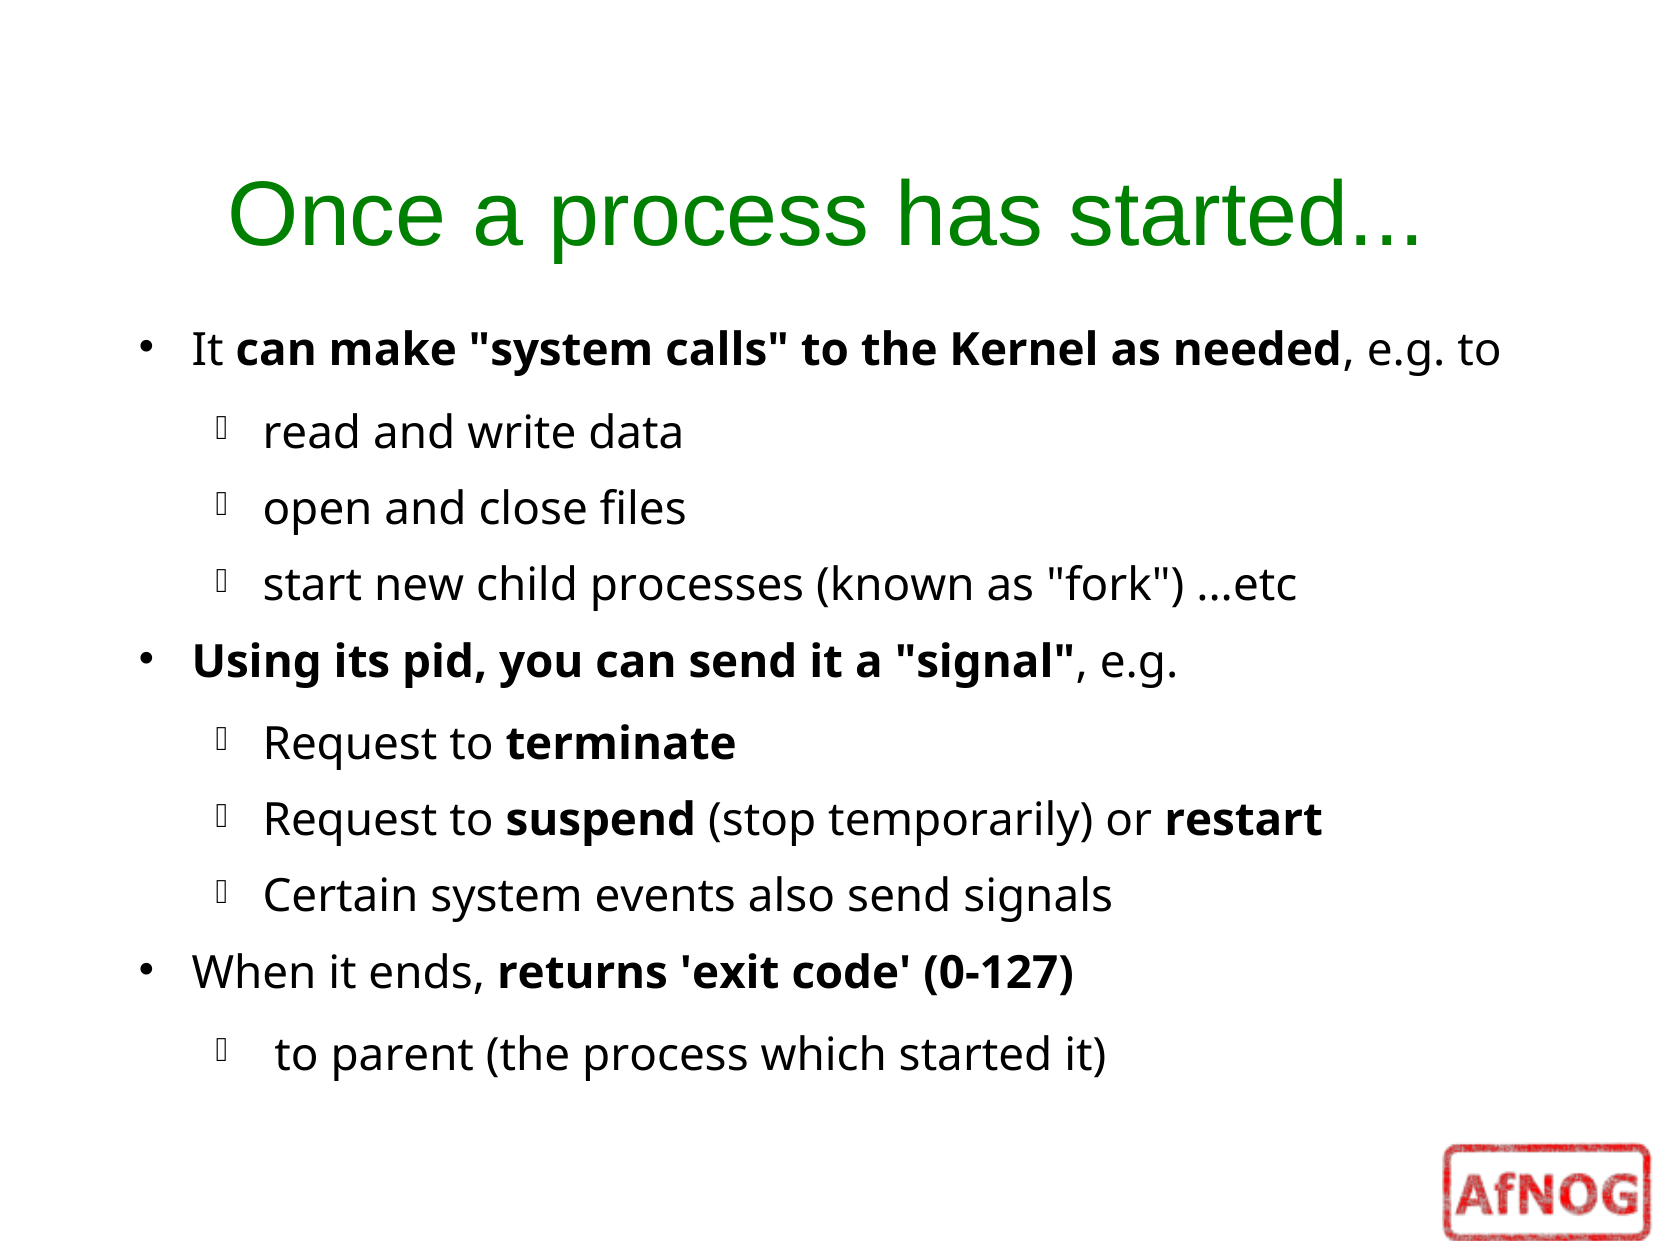

# Once a process has started...
It can make "system calls" to the Kernel as needed, e.g. to
read and write data
open and close files
start new child processes (known as "fork") ...etc
Using its pid, you can send it a "signal", e.g.
Request to terminate
Request to suspend (stop temporarily) or restart
Certain system events also send signals
When it ends, returns 'exit code' (0-127)‏
 to parent (the process which started it)‏